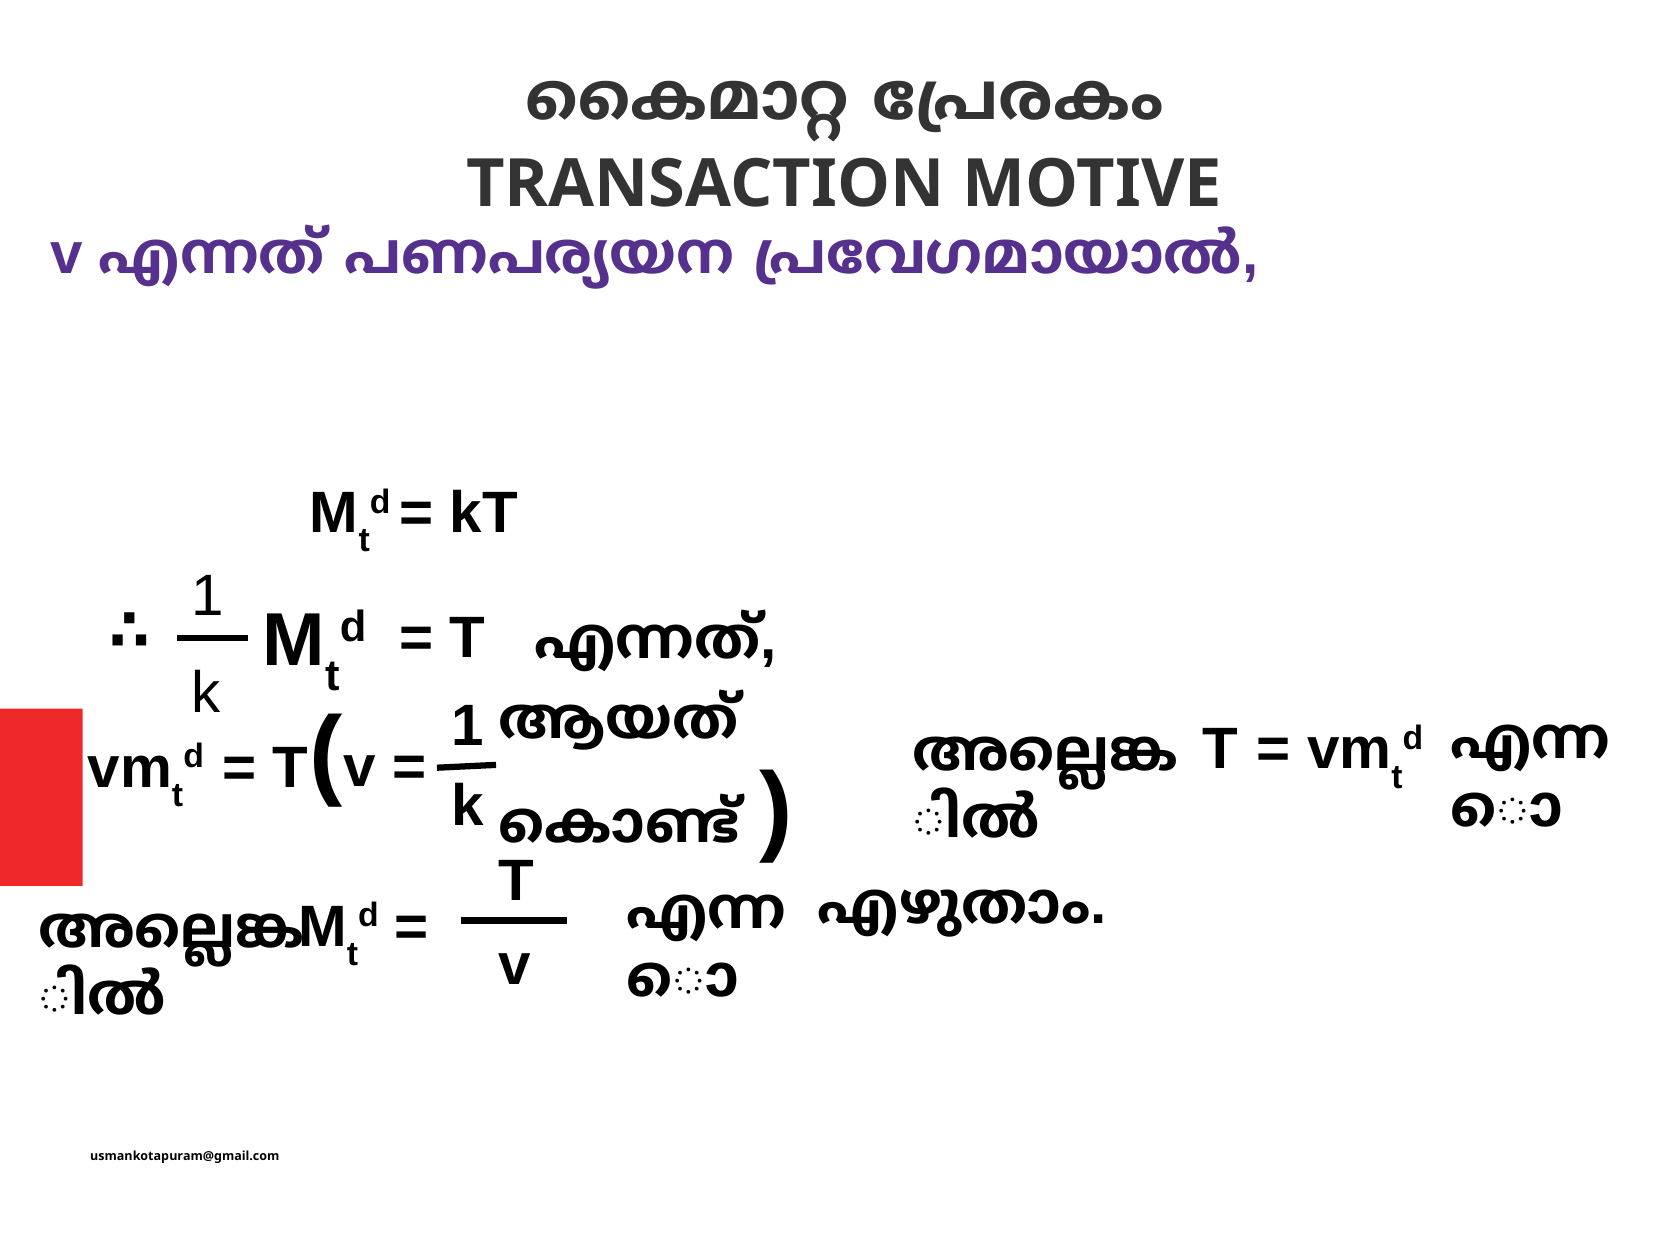

# കൈമാറ്റ പ്രേരകം TRANSACTION MOTIVE
v എന്നത് പണപര്യയന പ്രവേഗമായാൽ,
Mtd = kT
1
∴
Mtd
= T
എന്നത്,
k
ആയത് കൊണ്ട് )
1
(v =
എന്നൊ
അല്ലെങ്കിൽ
T = vmtd
vmtd = T
k
T
എഴുതാം.
എന്നൊ
അല്ലെങ്കിൽ
Mtd =
v